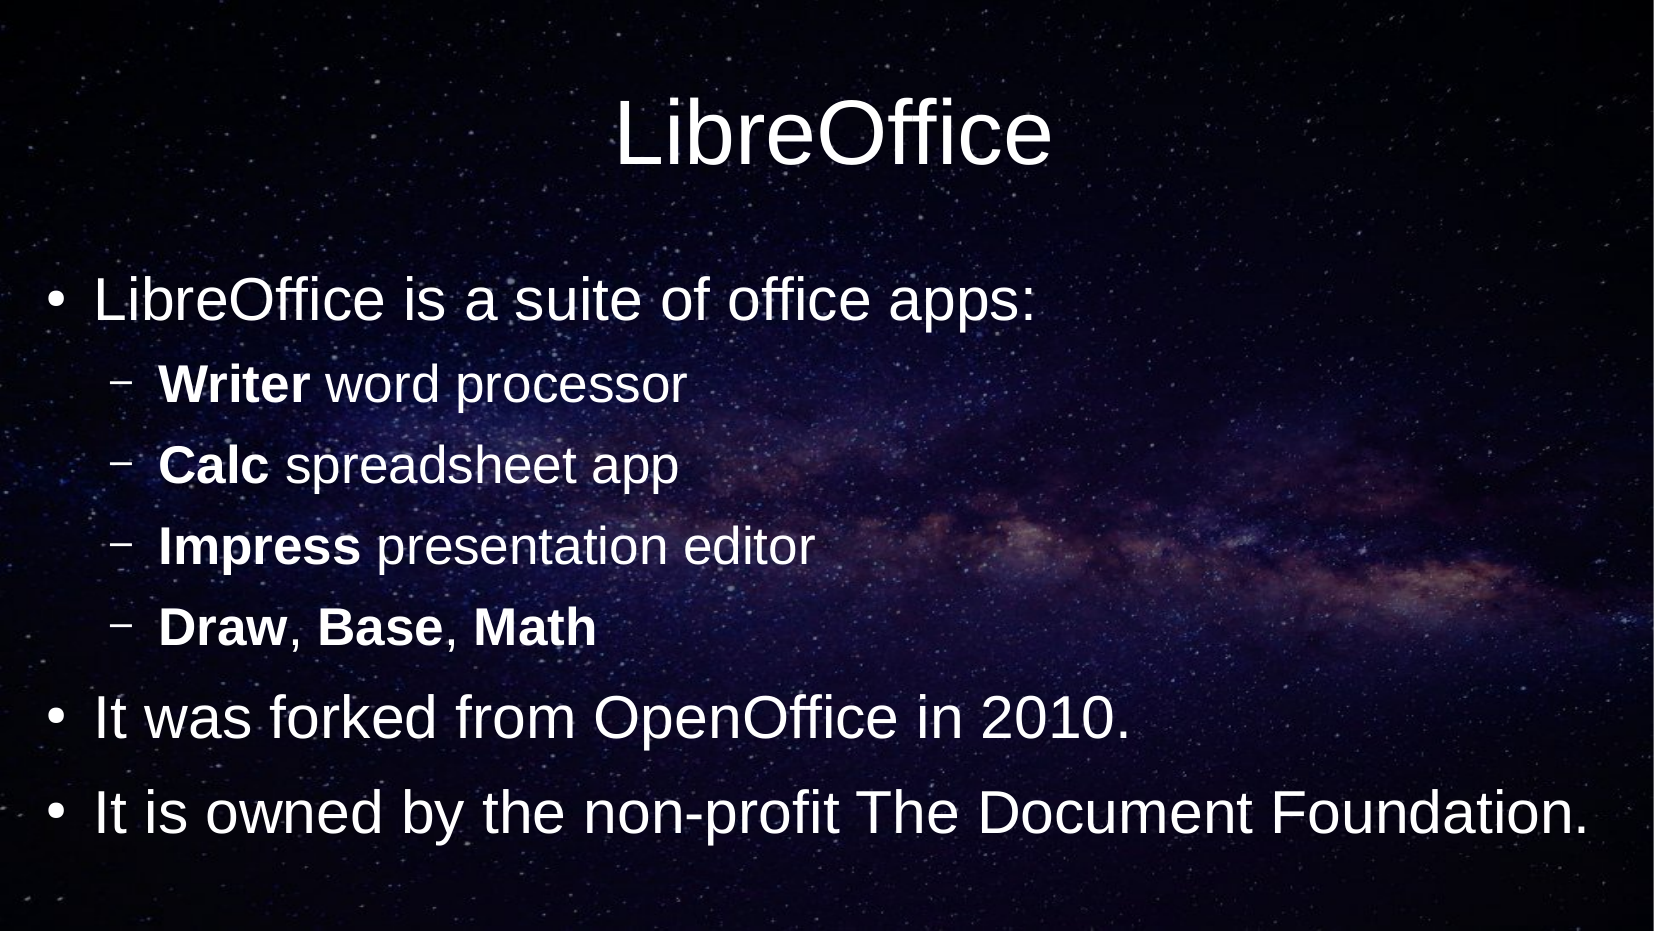

# LibreOffice
LibreOffice is a suite of office apps:
Writer word processor
Calc spreadsheet app
Impress presentation editor
Draw, Base, Math
It was forked from OpenOffice in 2010.
It is owned by the non-profit The Document Foundation.